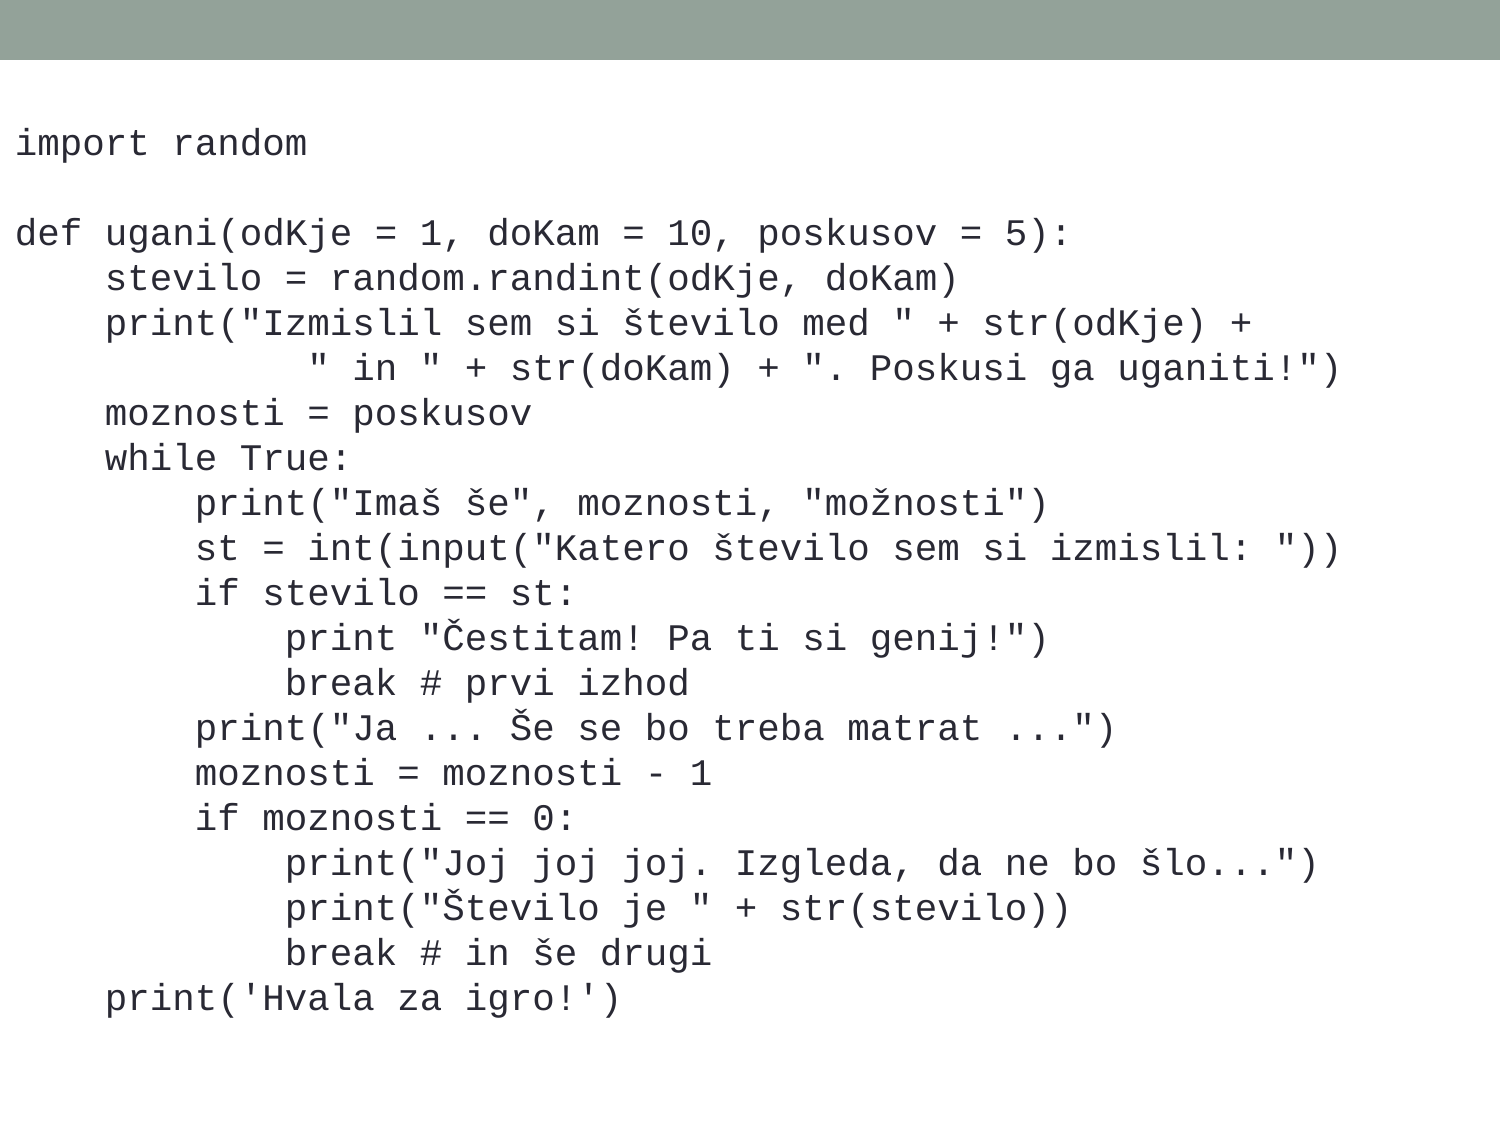

import random
def ugani(odKje = 1, doKam = 10, poskusov = 5):
 stevilo = random.randint(odKje, doKam)
 print("Izmislil sem si število med " + str(odKje) +
 " in " + str(doKam) + ". Poskusi ga uganiti!")
 moznosti = poskusov
 while True:
 print("Imaš še", moznosti, "možnosti")
 st = int(input("Katero število sem si izmislil: "))
 if stevilo == st:
 print "Čestitam! Pa ti si genij!")
 break # prvi izhod
 print("Ja ... Še se bo treba matrat ...")
 moznosti = moznosti - 1
 if moznosti == 0:
 print("Joj joj joj. Izgleda, da ne bo šlo...")
 print("Število je " + str(stevilo))
 break # in še drugi
 print('Hvala za igro!')